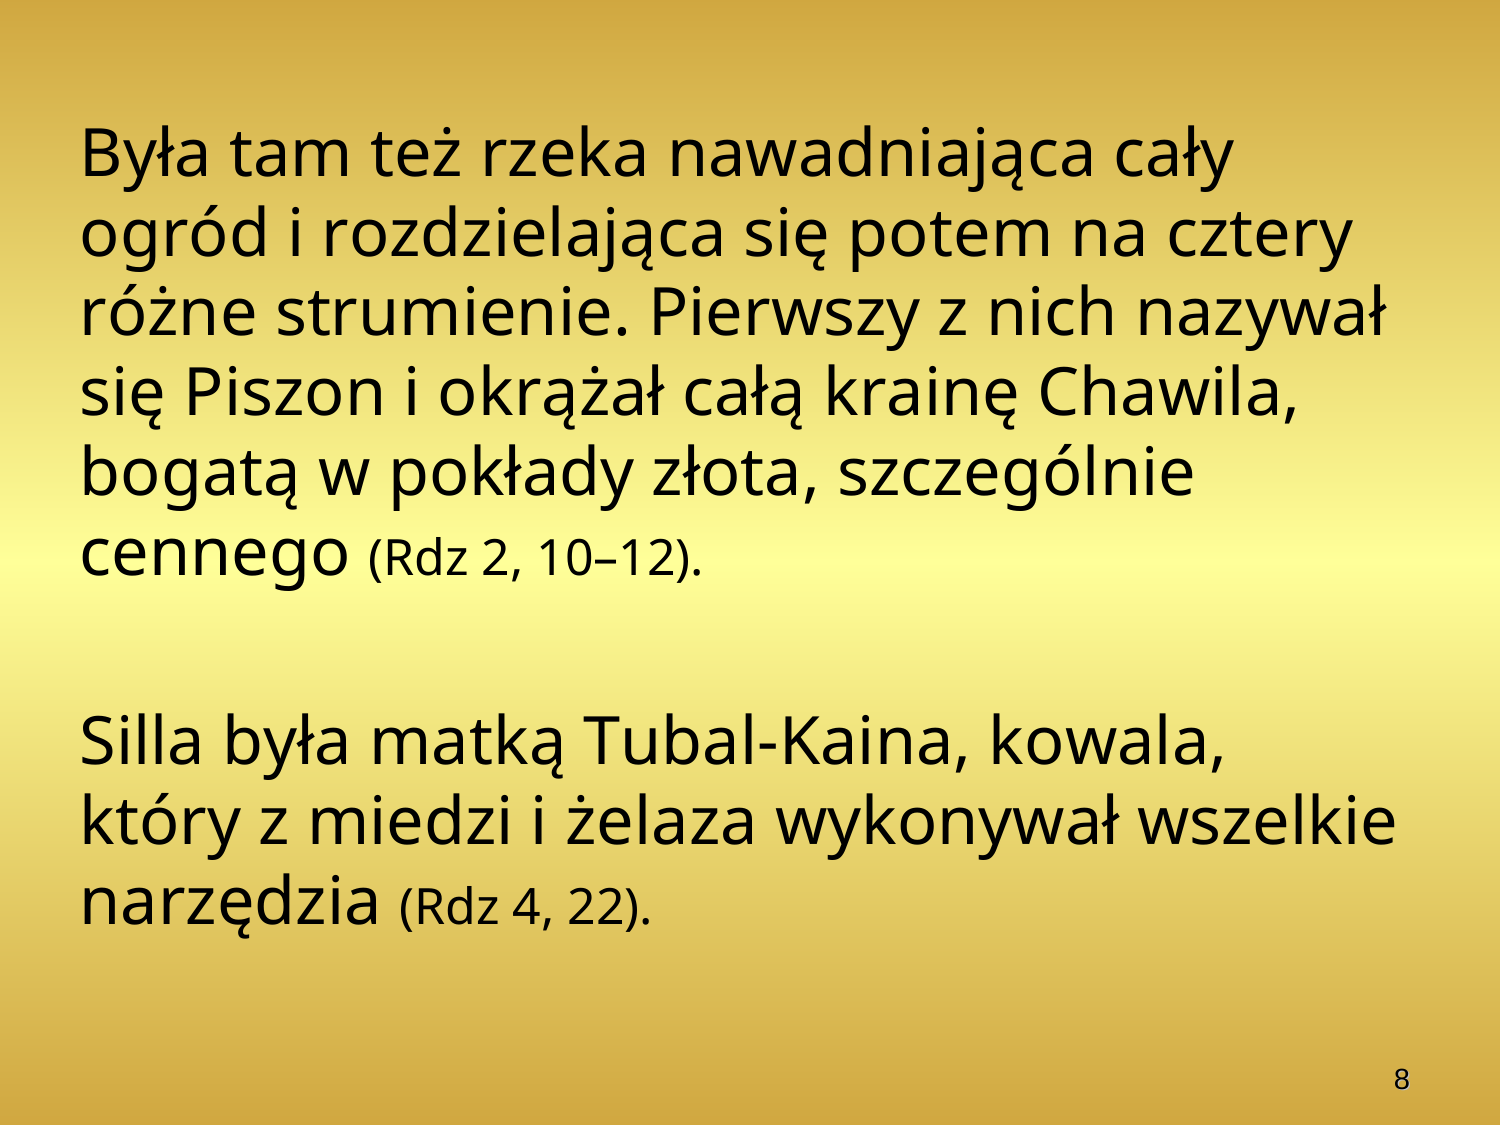

# Była tam też rzeka nawadniająca cały ogród i rozdzielająca się potem na cztery różne strumienie. Pierwszy z nich nazywał się Piszon i okrążał całą krainę Chawila, bogatą w pokłady złota, szczególnie cennego (Rdz 2, 10–12).
Silla była matką Tubal-Kaina, kowala, który z miedzi i żelaza wykonywał wszelkie narzędzia (Rdz 4, 22).